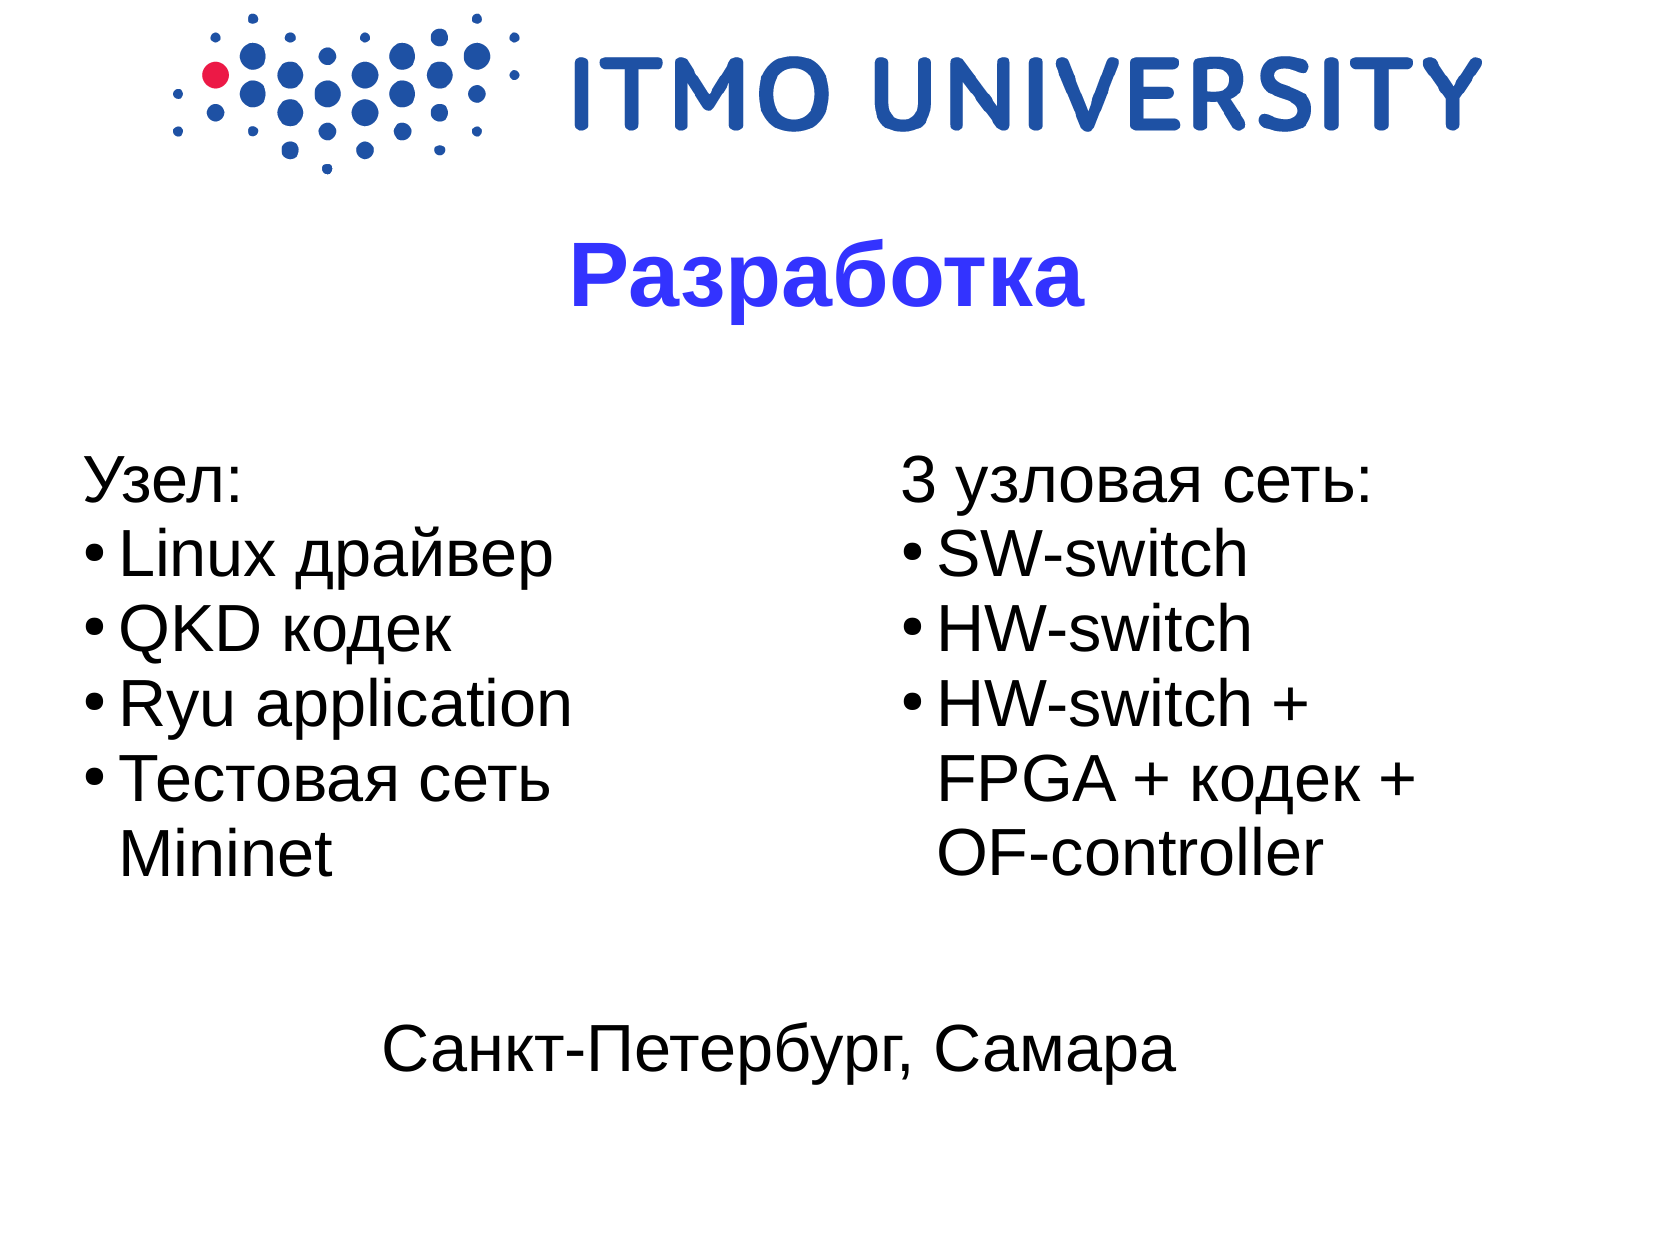

# Разработка
3 узловая сеть:
SW-switch
HW-switch
HW-switch + FPGA + кодек + OF-controller
Узел:
Linux драйвер
QKD кодек
Ryu application
Тестовая сеть Mininet
Санкт-Петербург, Самара